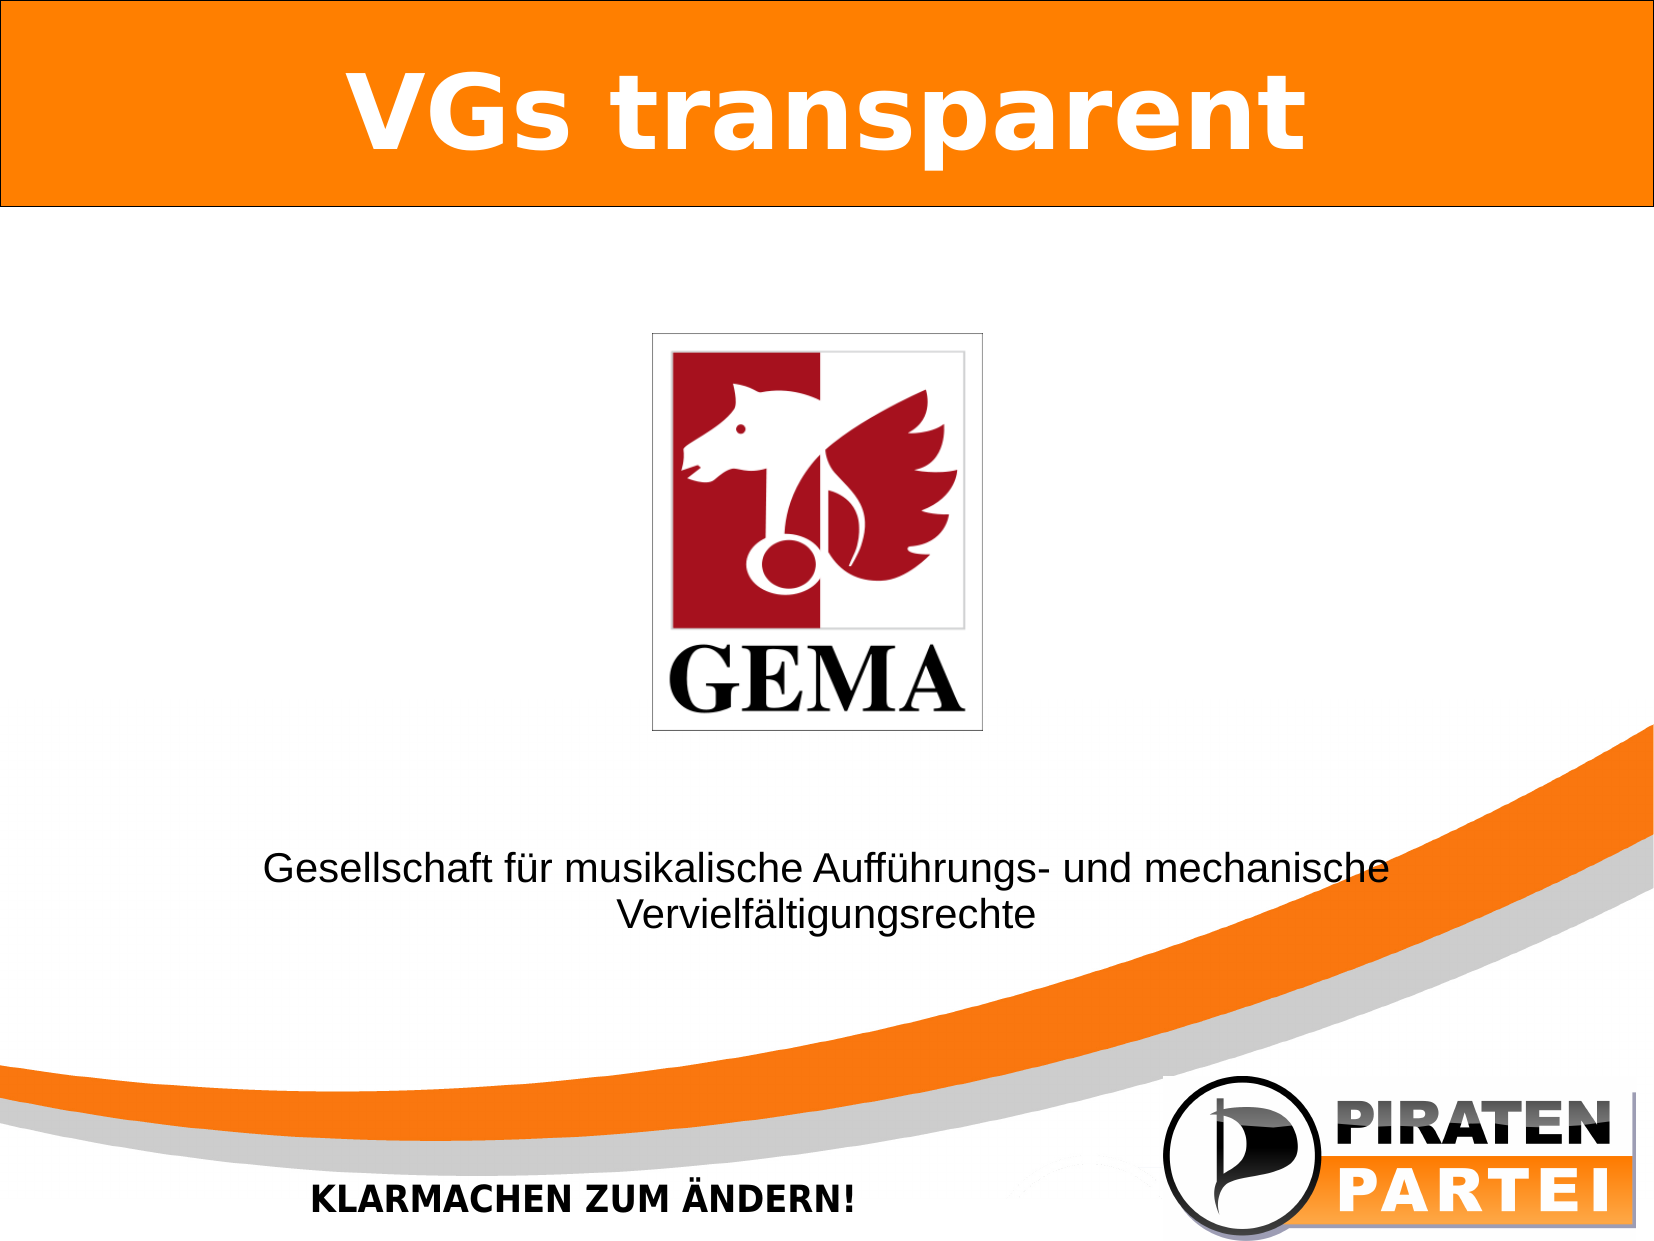

# VGs transparent
Gesellschaft für musikalische Aufführungs- und mechanische Vervielfältigungsrechte